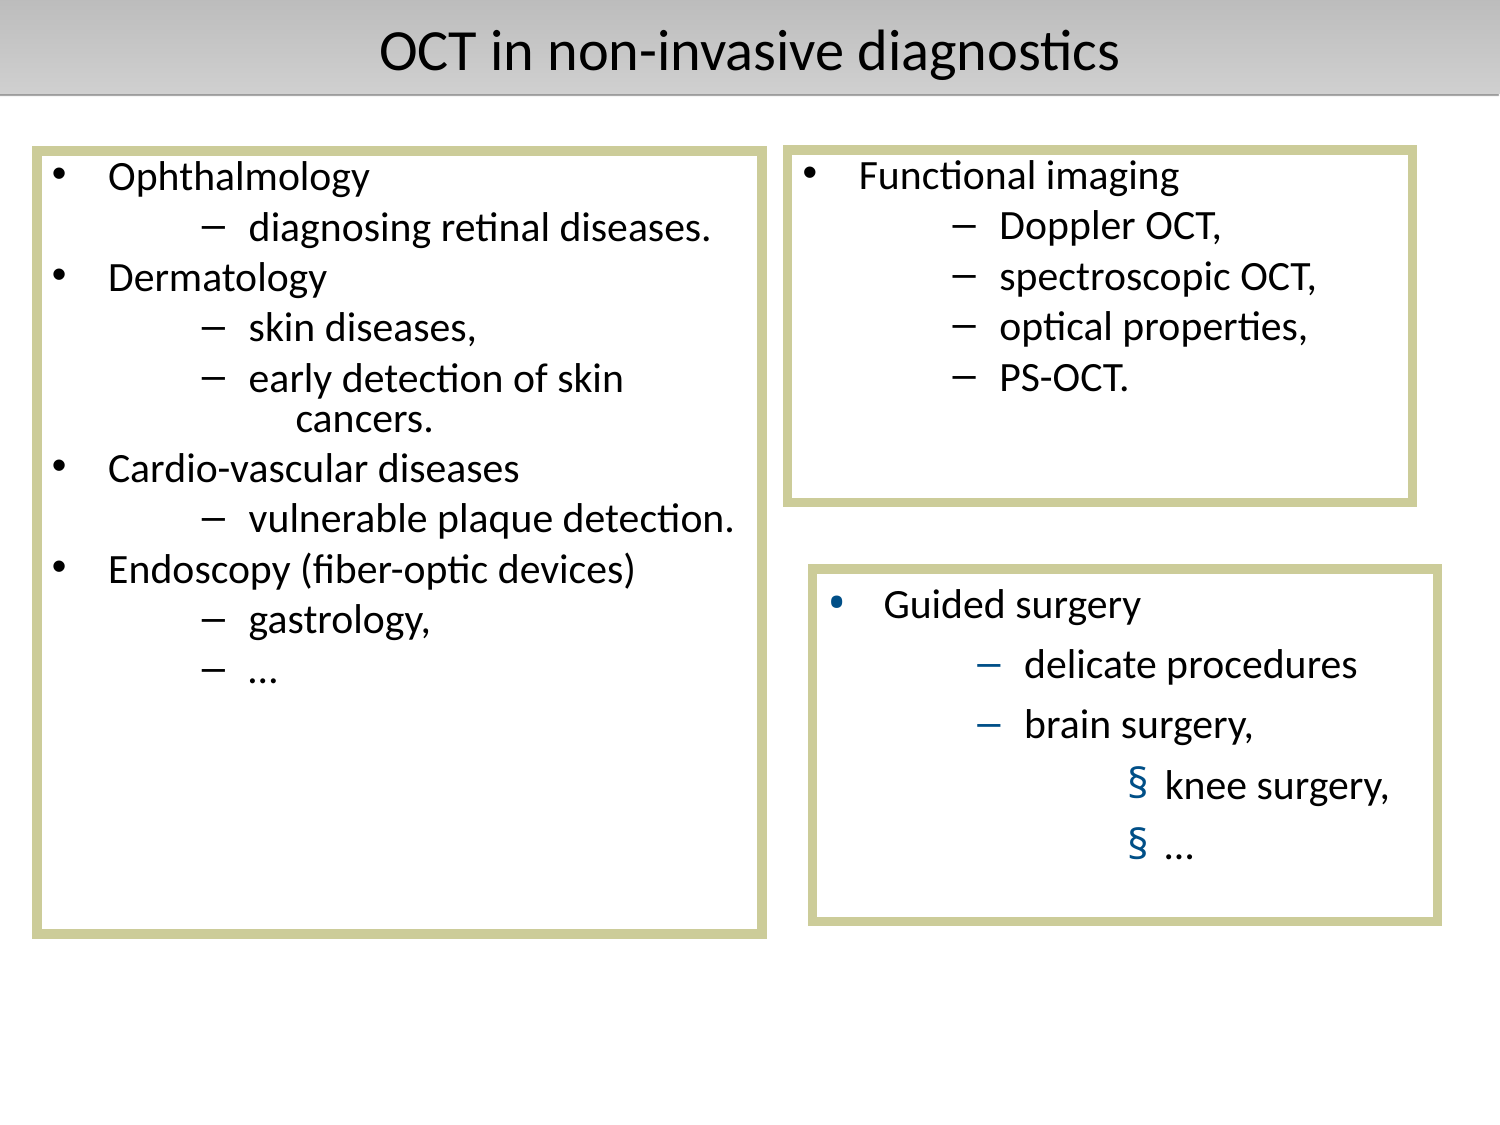

# OCT in non-invasive diagnostics
Functional imaging
Doppler OCT,
spectroscopic OCT,
optical properties,
PS-OCT.
Ophthalmology
diagnosing retinal diseases.
Dermatology
skin diseases,
early detection of skin cancers.
Cardio-vascular diseases
vulnerable plaque detection.
Endoscopy (fiber-optic devices)
gastrology,
…
Guided surgery
delicate procedures
brain surgery,
knee surgery,
…